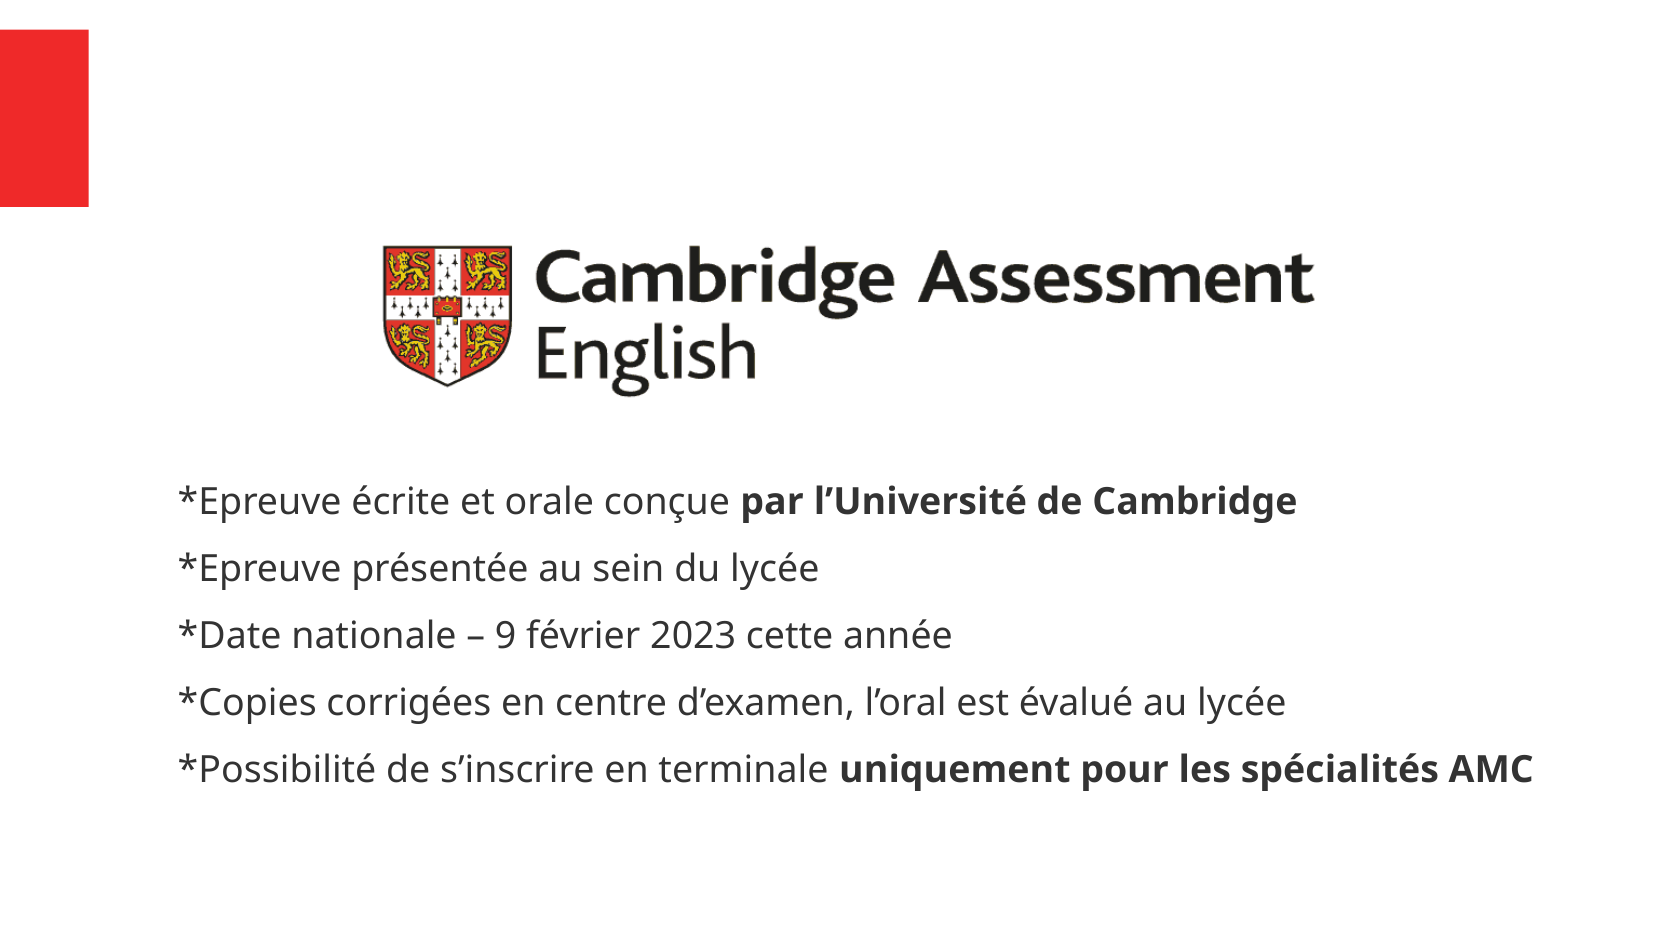

# *Epreuve écrite et orale conçue par l’Université de Cambridge
*Epreuve présentée au sein du lycée
*Date nationale – 9 février 2023 cette année
*Copies corrigées en centre d’examen, l’oral est évalué au lycée
*Possibilité de s’inscrire en terminale uniquement pour les spécialités AMC